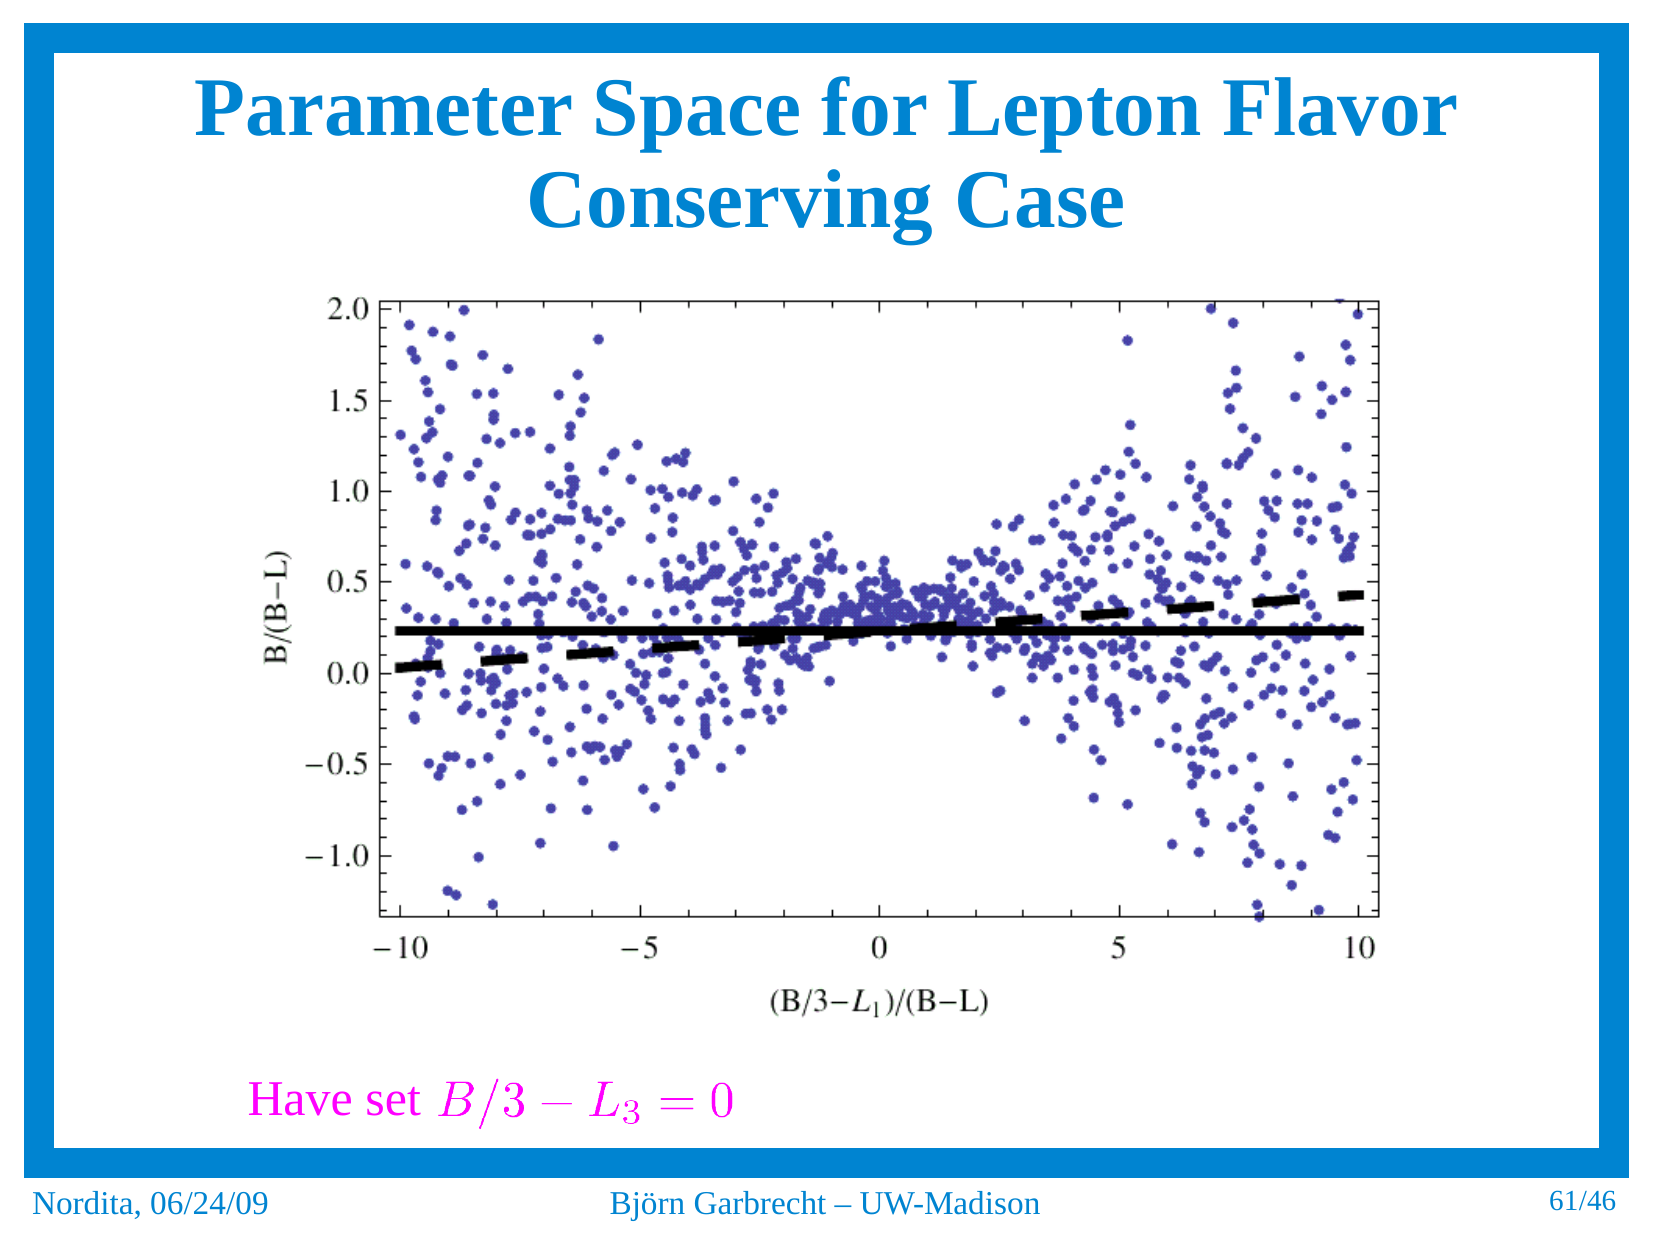

# Parameter Space for Lepton Flavor Conserving Case
Have set
Björn Garbrecht – UW-Madison
61